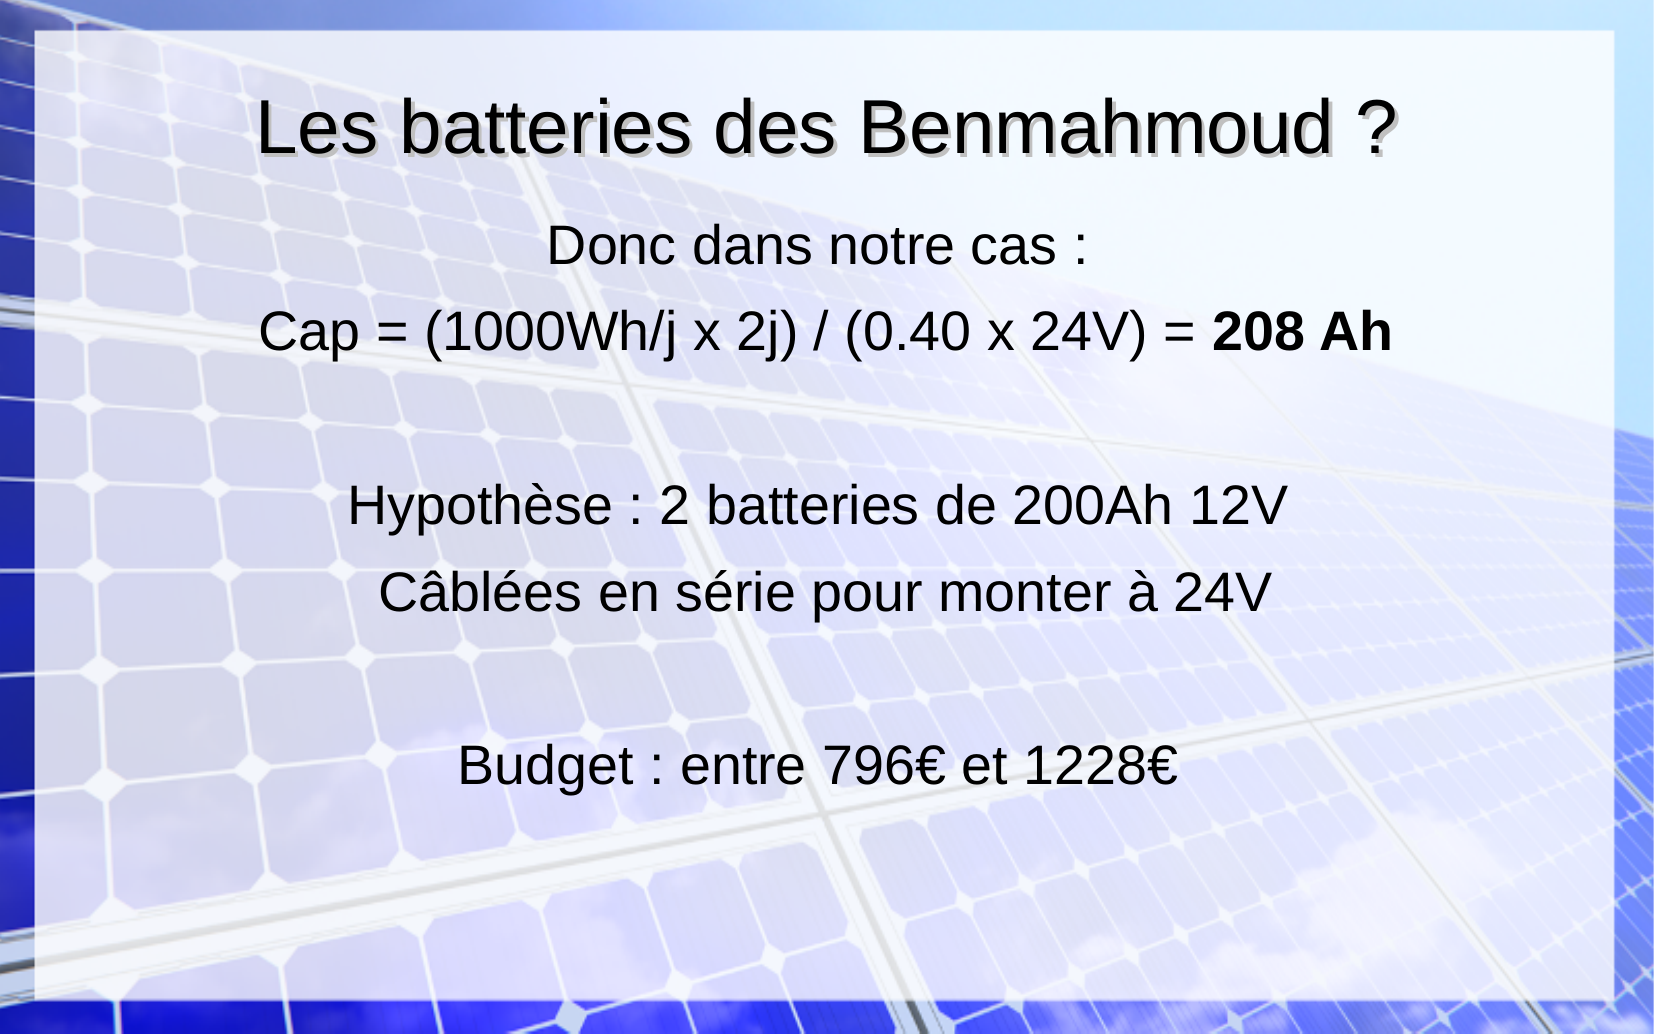

# Les batteries des Benmahmoud ?
Donc dans notre cas :
Cap = (1000Wh/j x 2j) / (0.40 x 24V) = 208 Ah
Hypothèse : 2 batteries de 200Ah 12V
Câblées en série pour monter à 24V
Budget : entre 796€ et 1228€